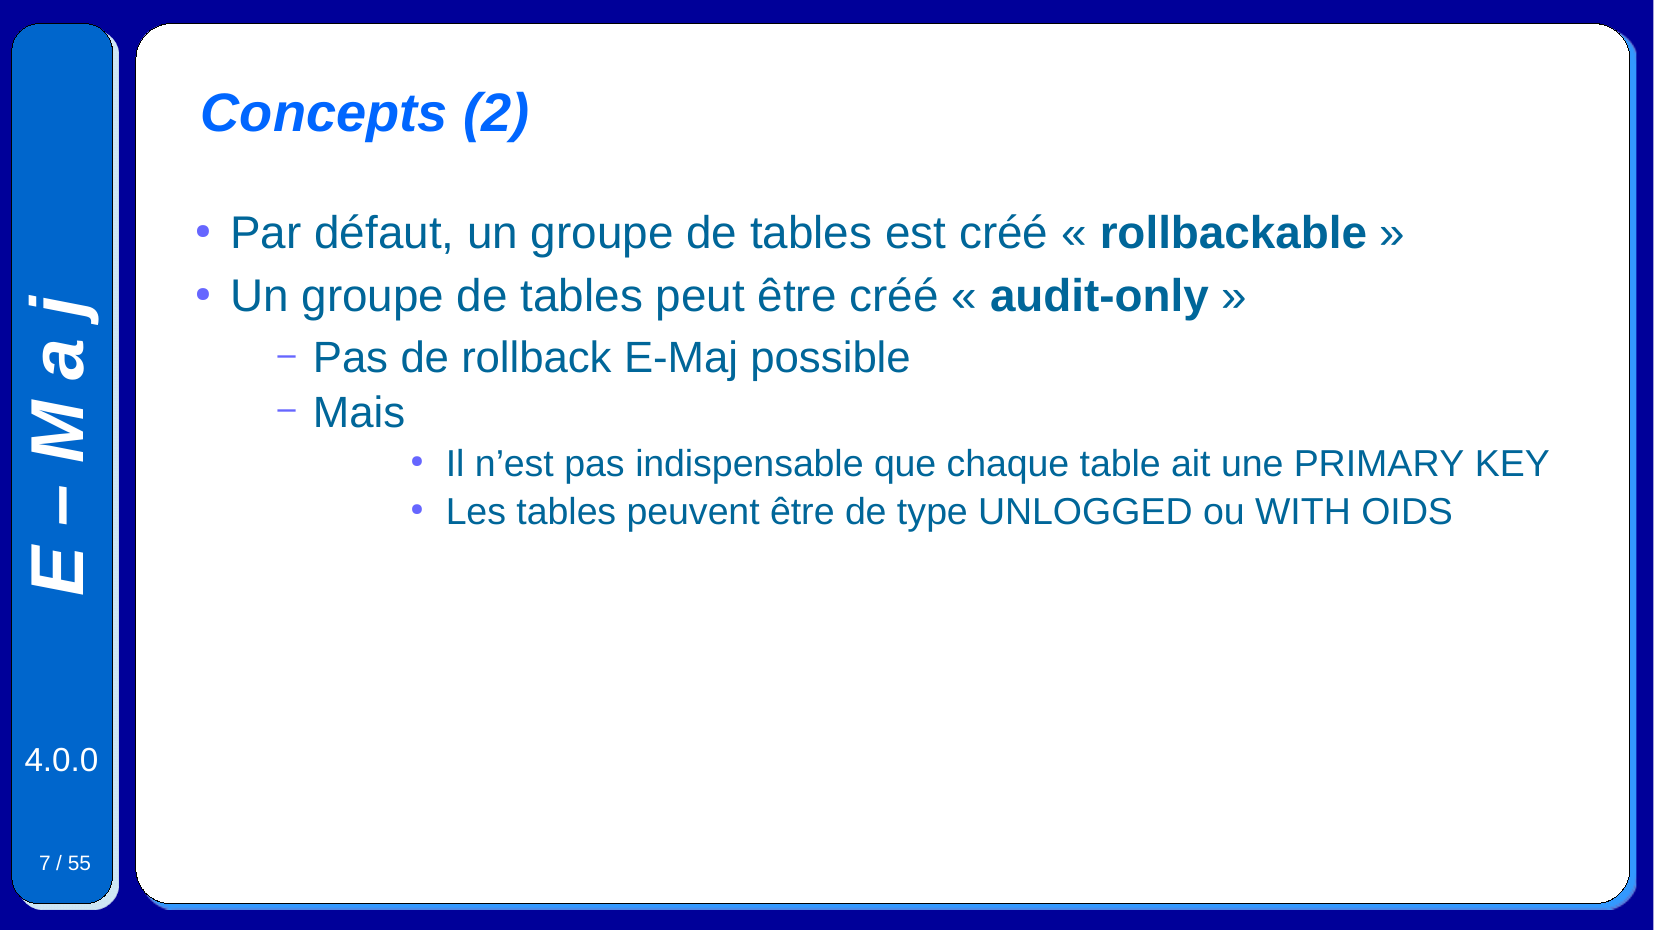

# Concepts (2)
Par défaut, un groupe de tables est créé « rollbackable »
Un groupe de tables peut être créé « audit-only »
Pas de rollback E-Maj possible
Mais
Il n’est pas indispensable que chaque table ait une PRIMARY KEY
Les tables peuvent être de type UNLOGGED ou WITH OIDS